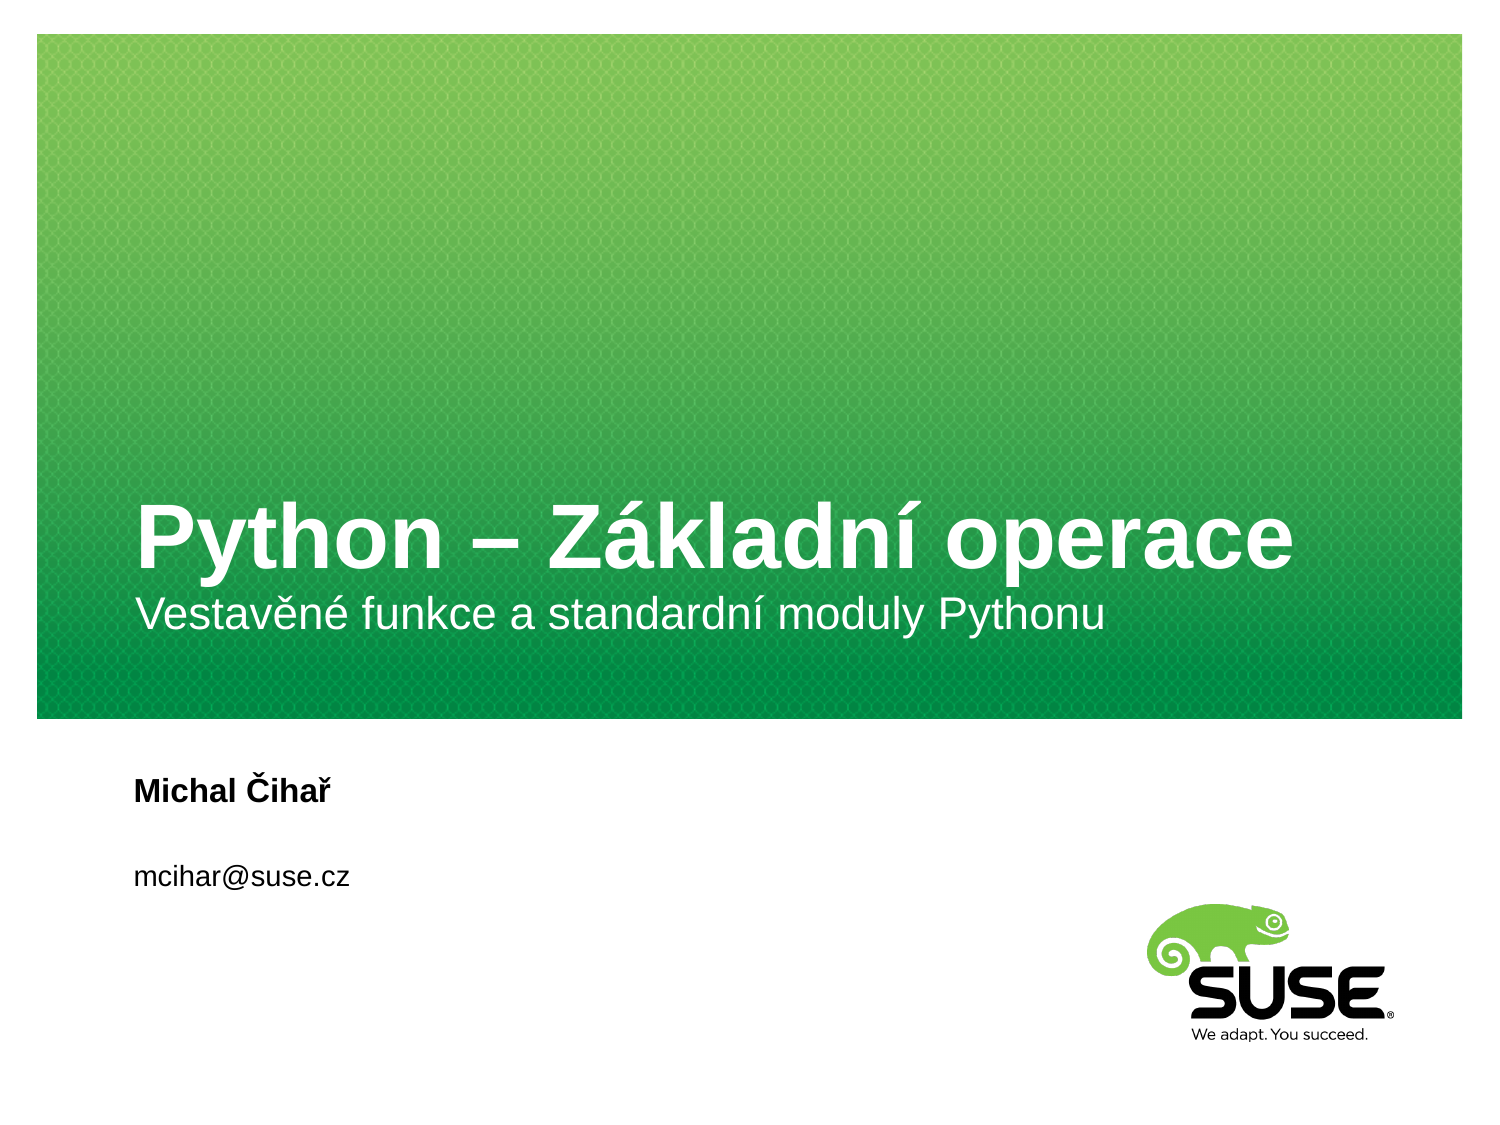

# Python – Základní operace Vestavěné funkce a standardní moduly Pythonu
Michal Čihař
mcihar@suse.cz